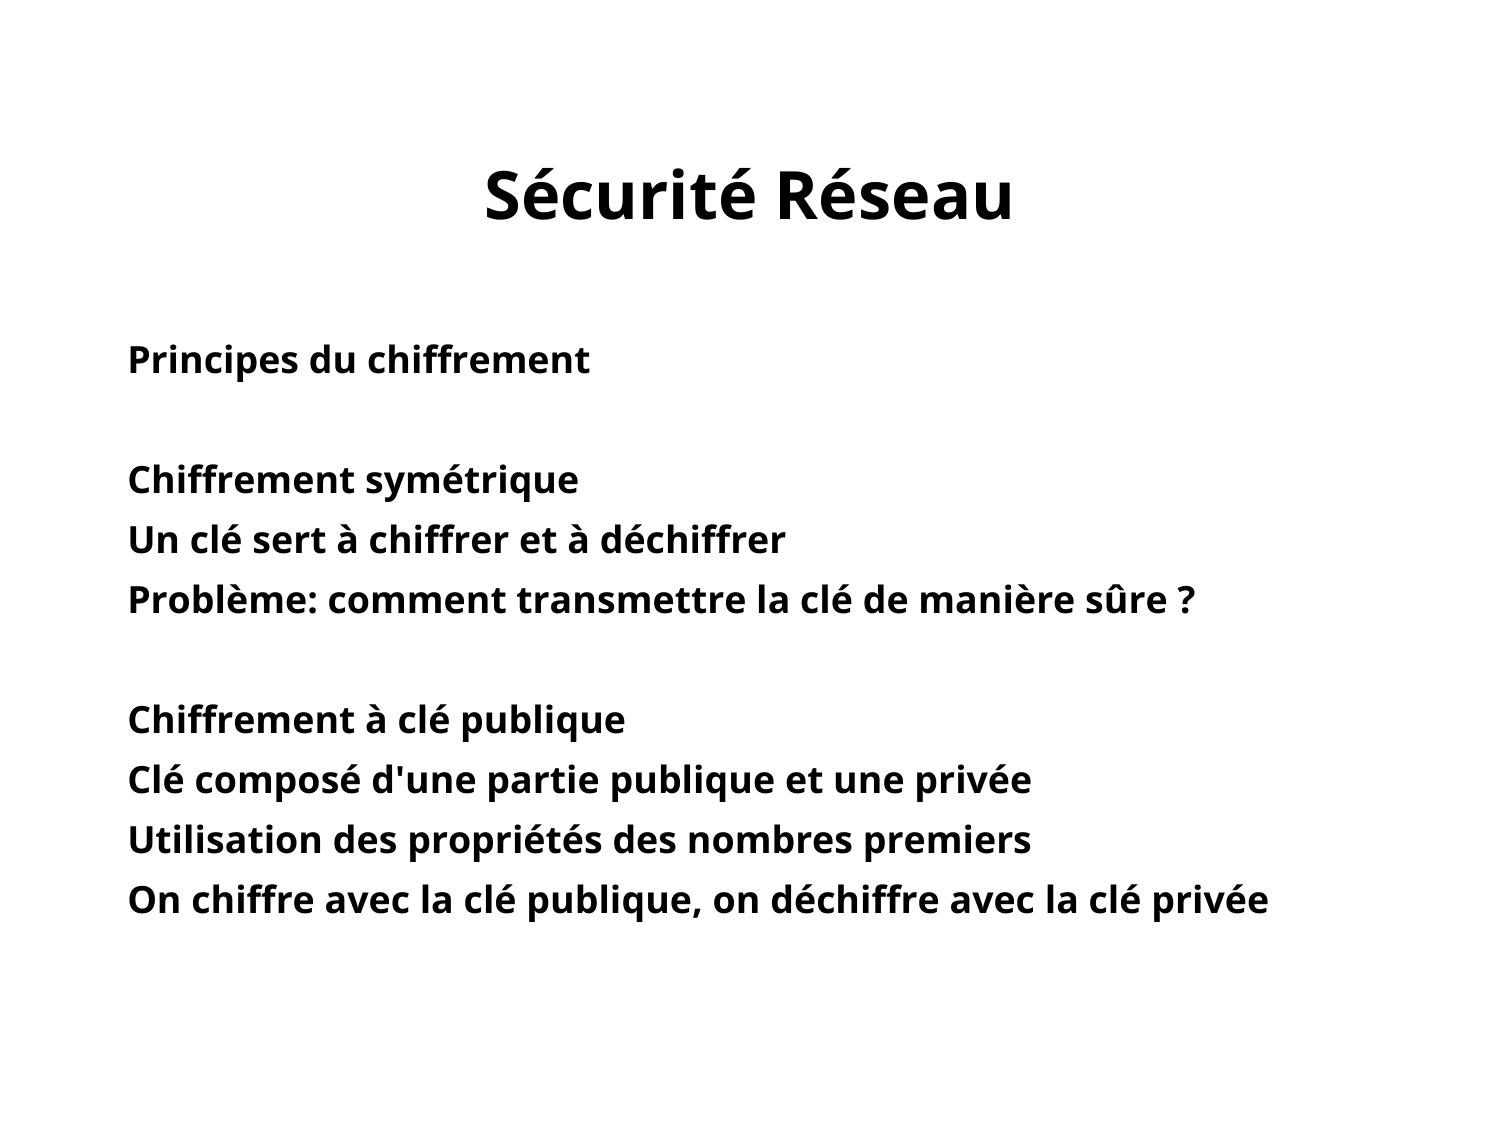

# Sécurité Réseau
Principes du chiffrement
Chiffrement symétrique
Un clé sert à chiffrer et à déchiffrer
Problème: comment transmettre la clé de manière sûre ?
Chiffrement à clé publique
Clé composé d'une partie publique et une privée
Utilisation des propriétés des nombres premiers
On chiffre avec la clé publique, on déchiffre avec la clé privée